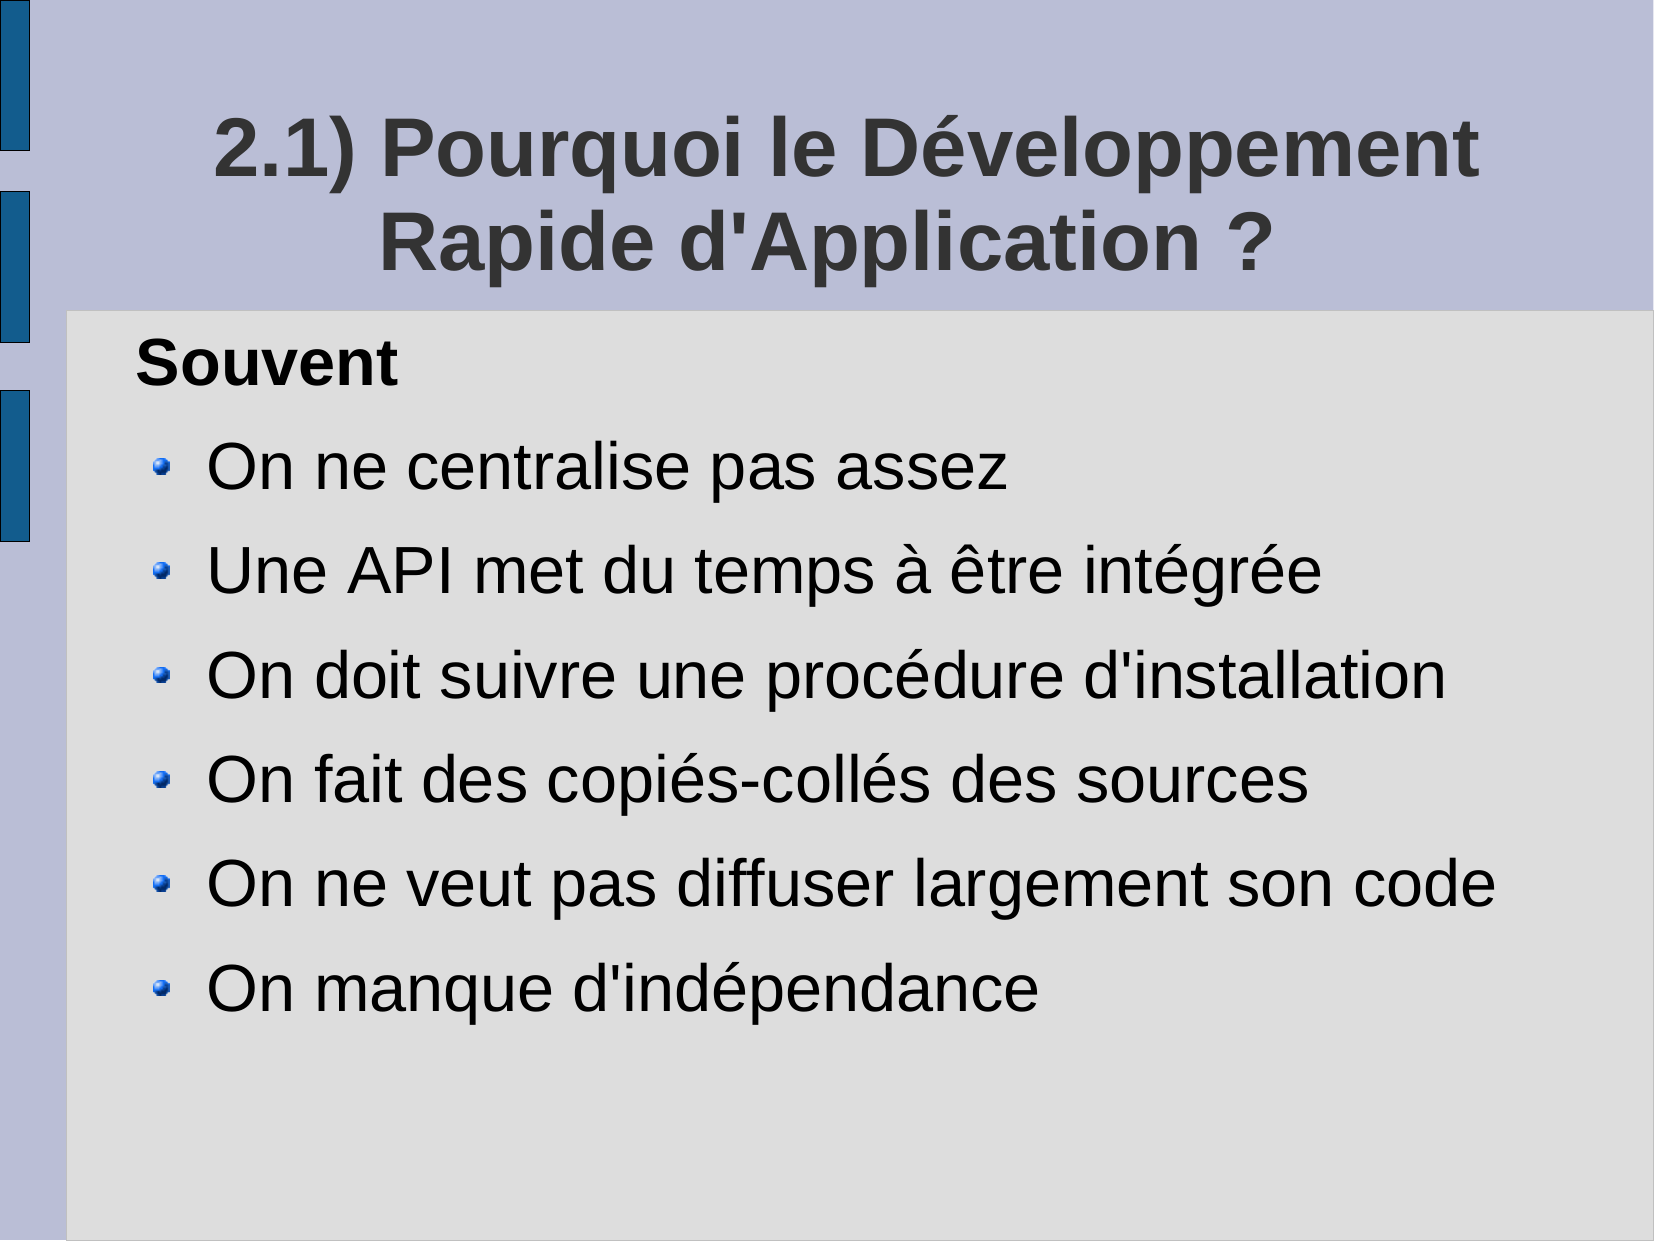

# 2.1) Pourquoi le Développement Rapide d'Application ?
Souvent
On ne centralise pas assez
Une API met du temps à être intégrée
On doit suivre une procédure d'installation
On fait des copiés-collés des sources
On ne veut pas diffuser largement son code
On manque d'indépendance